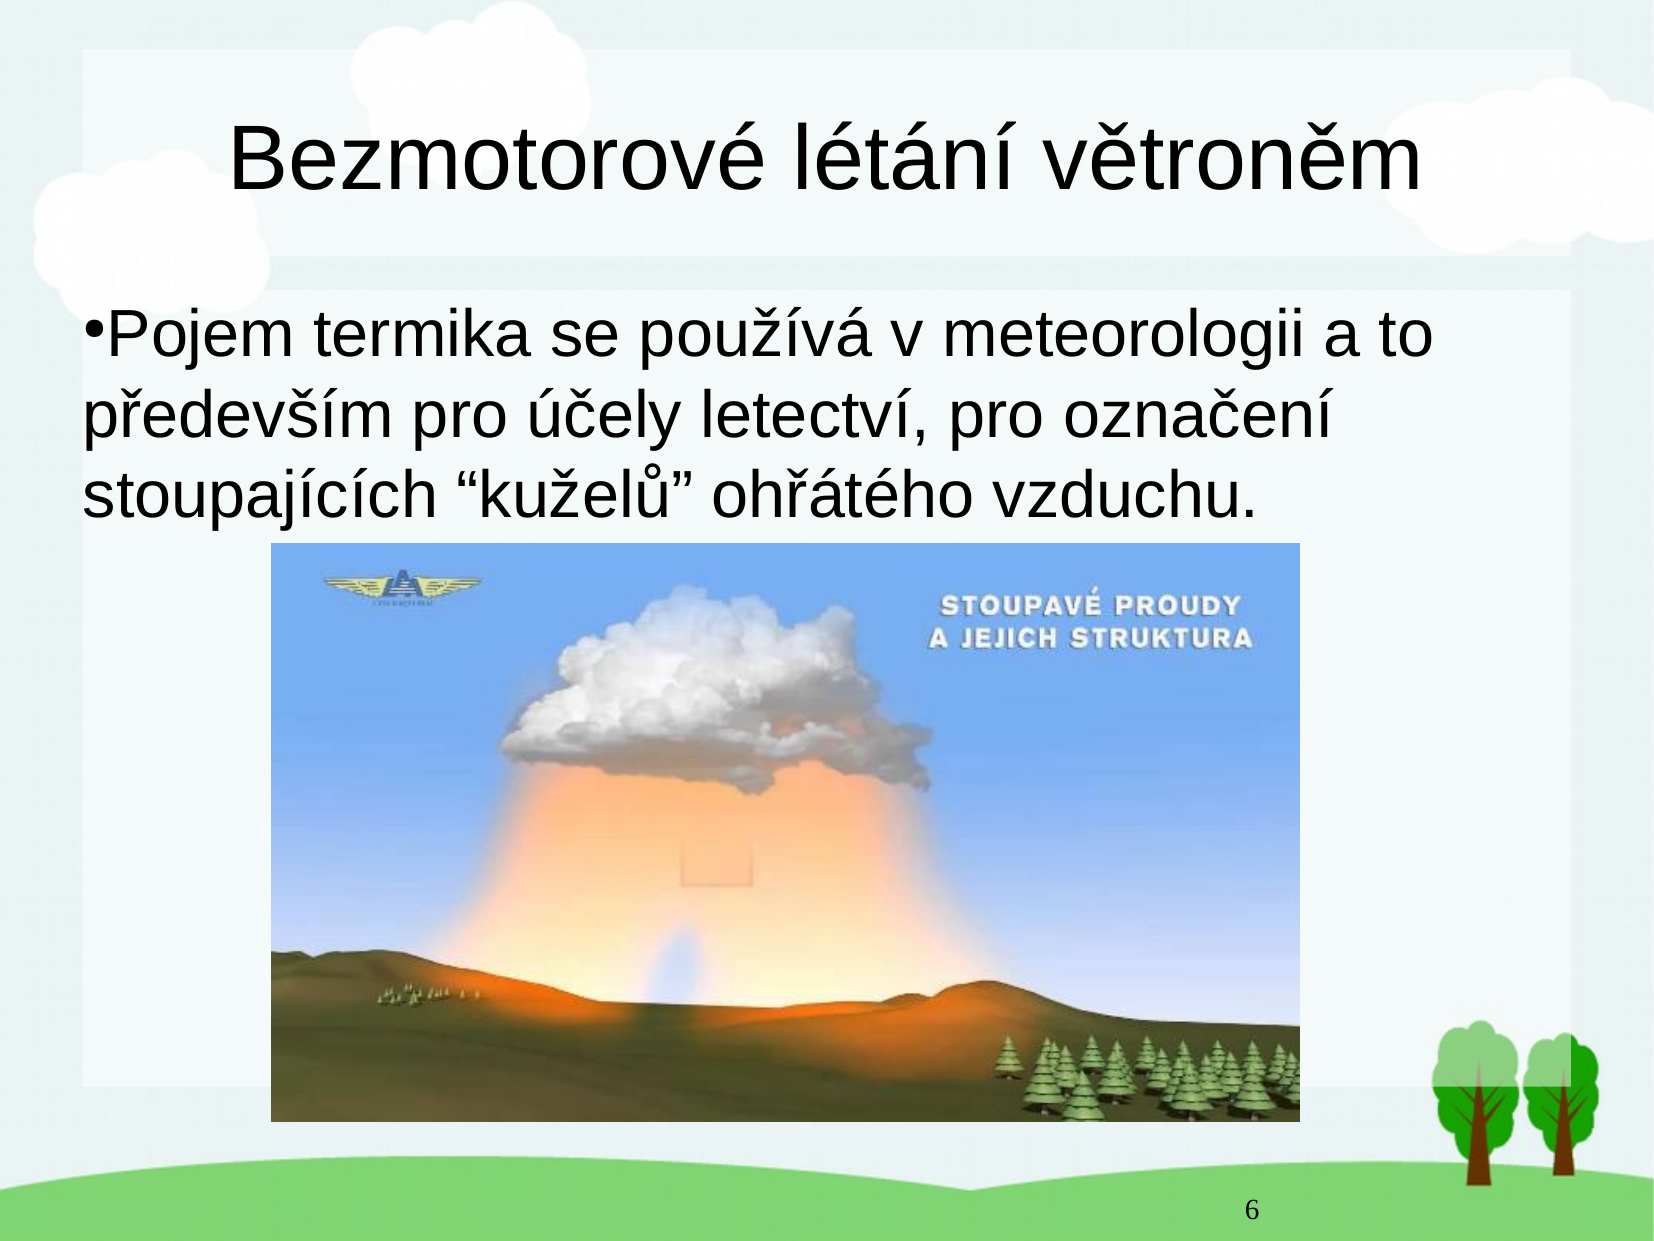

# Bezmotorové létání větroněm
Pojem termika se používá v meteorologii a to především pro účely letectví, pro označení stoupajících “kuželů” ohřátého vzduchu.